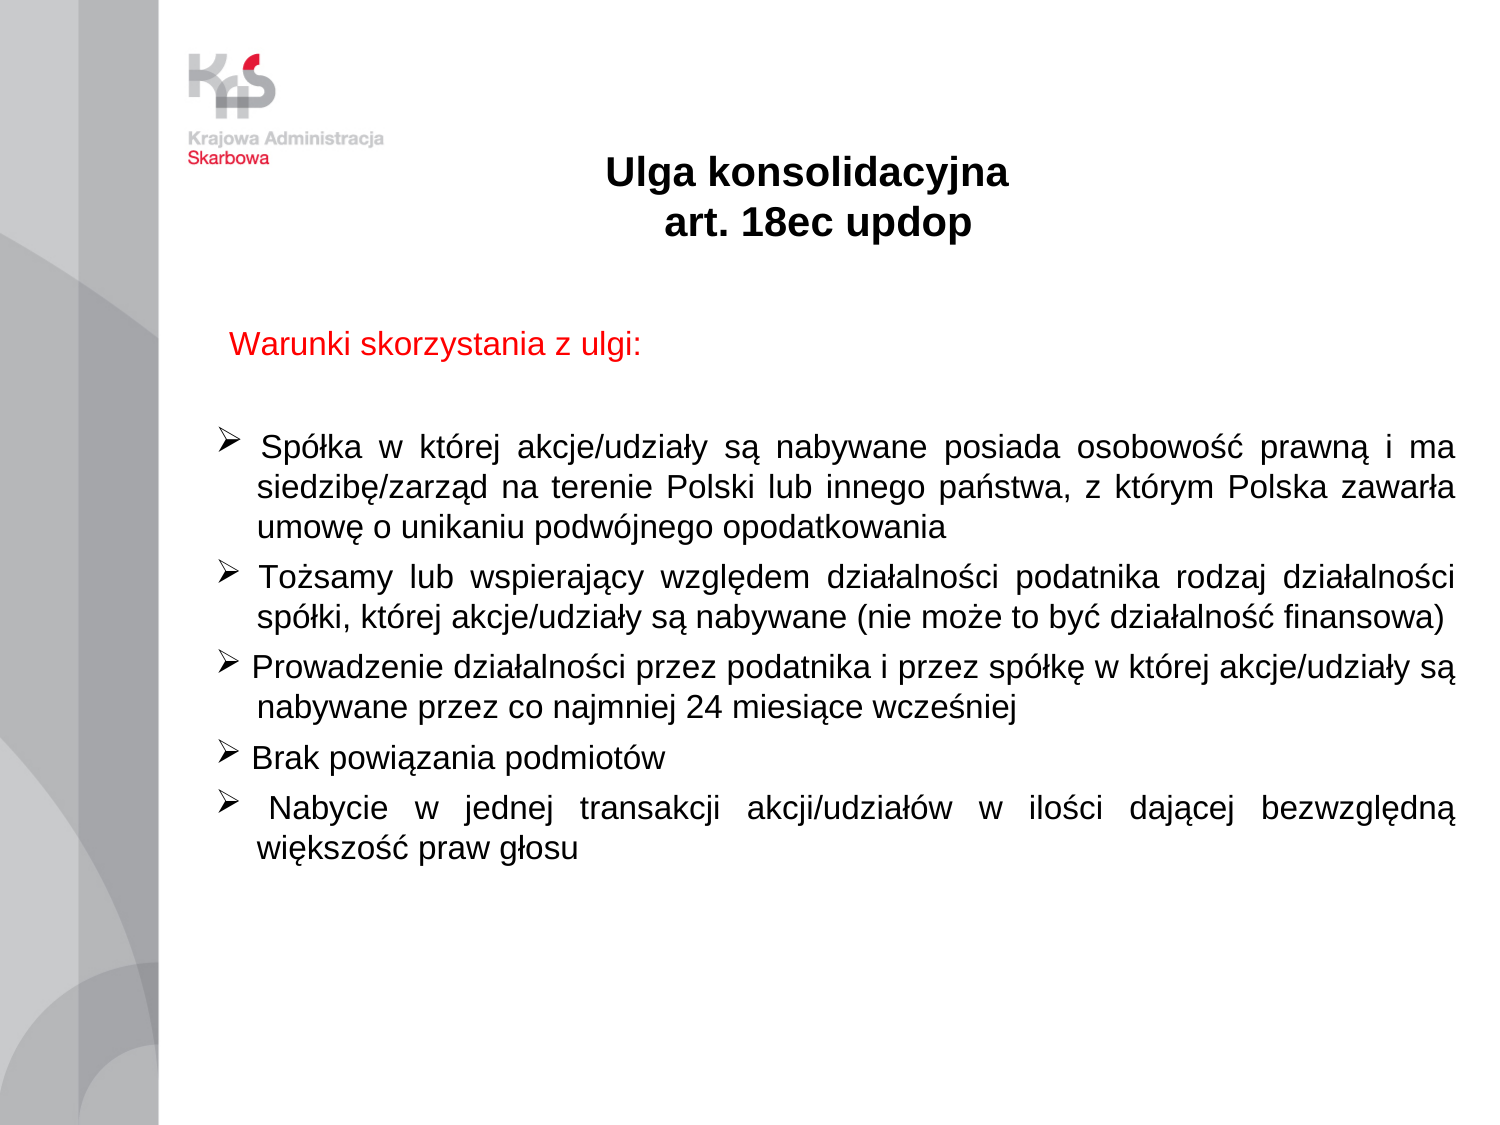

Ulga konsolidacyjna
 art. 18ec updop
Warunki skorzystania z ulgi:
 Spółka w której akcje/udziały są nabywane posiada osobowość prawną i ma siedzibę/zarząd na terenie Polski lub innego państwa, z którym Polska zawarła umowę o unikaniu podwójnego opodatkowania
 Tożsamy lub wspierający względem działalności podatnika rodzaj działalności spółki, której akcje/udziały są nabywane (nie może to być działalność finansowa)
 Prowadzenie działalności przez podatnika i przez spółkę w której akcje/udziały są nabywane przez co najmniej 24 miesiące wcześniej
 Brak powiązania podmiotów
 Nabycie w jednej transakcji akcji/udziałów w ilości dającej bezwzględną większość praw głosu